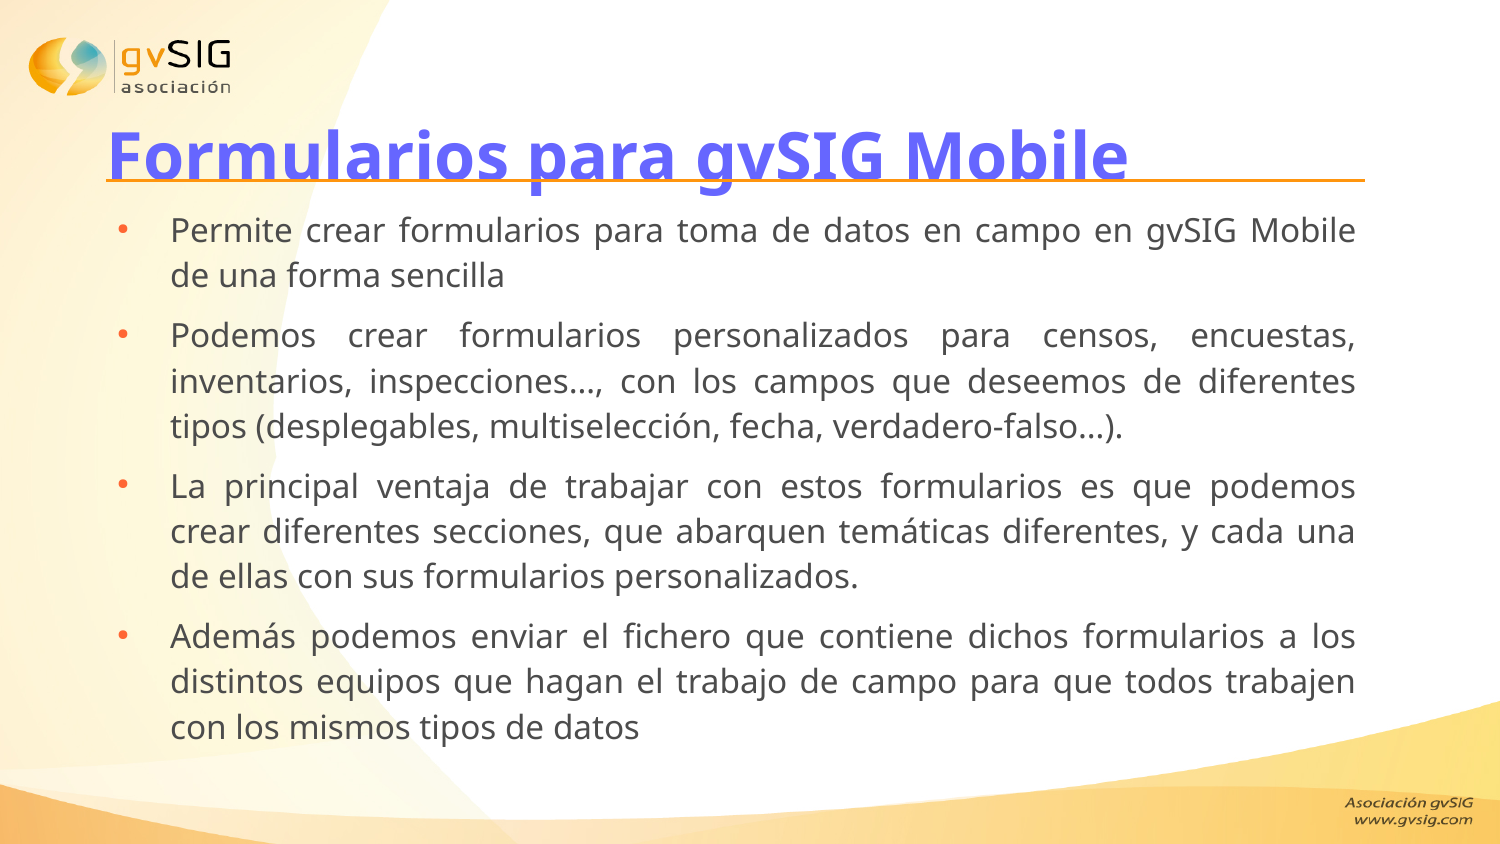

# Formularios para gvSIG Mobile
Permite crear formularios para toma de datos en campo en gvSIG Mobile de una forma sencilla
Podemos crear formularios personalizados para censos, encuestas, inventarios, inspecciones…, con los campos que deseemos de diferentes tipos (desplegables, multiselección, fecha, verdadero-falso…).
La principal ventaja de trabajar con estos formularios es que podemos crear diferentes secciones, que abarquen temáticas diferentes, y cada una de ellas con sus formularios personalizados.
Además podemos enviar el fichero que contiene dichos formularios a los distintos equipos que hagan el trabajo de campo para que todos trabajen con los mismos tipos de datos